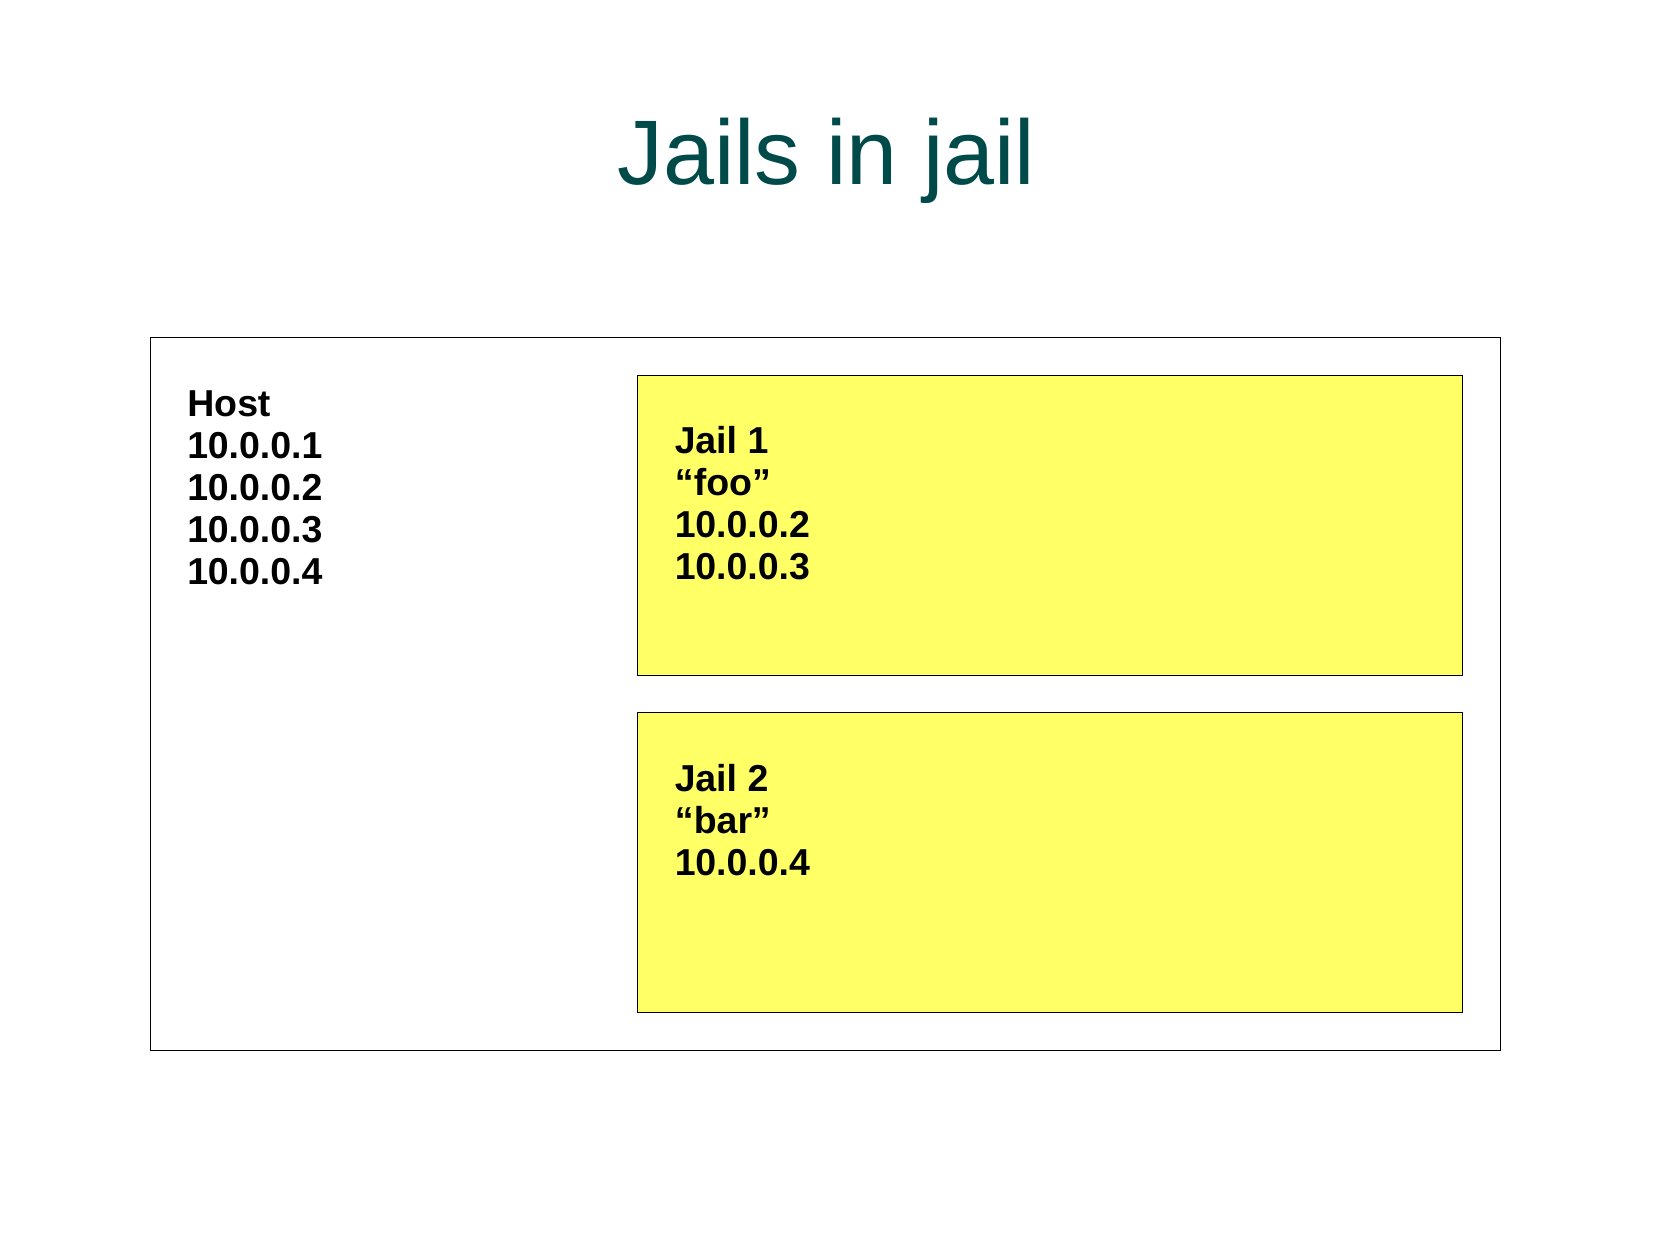

# Jails in jail
Host
10.0.0.1
10.0.0.2
10.0.0.3
10.0.0.4
Jail 1
“foo”
10.0.0.2
10.0.0.3
Jail 2
“bar”
10.0.0.4